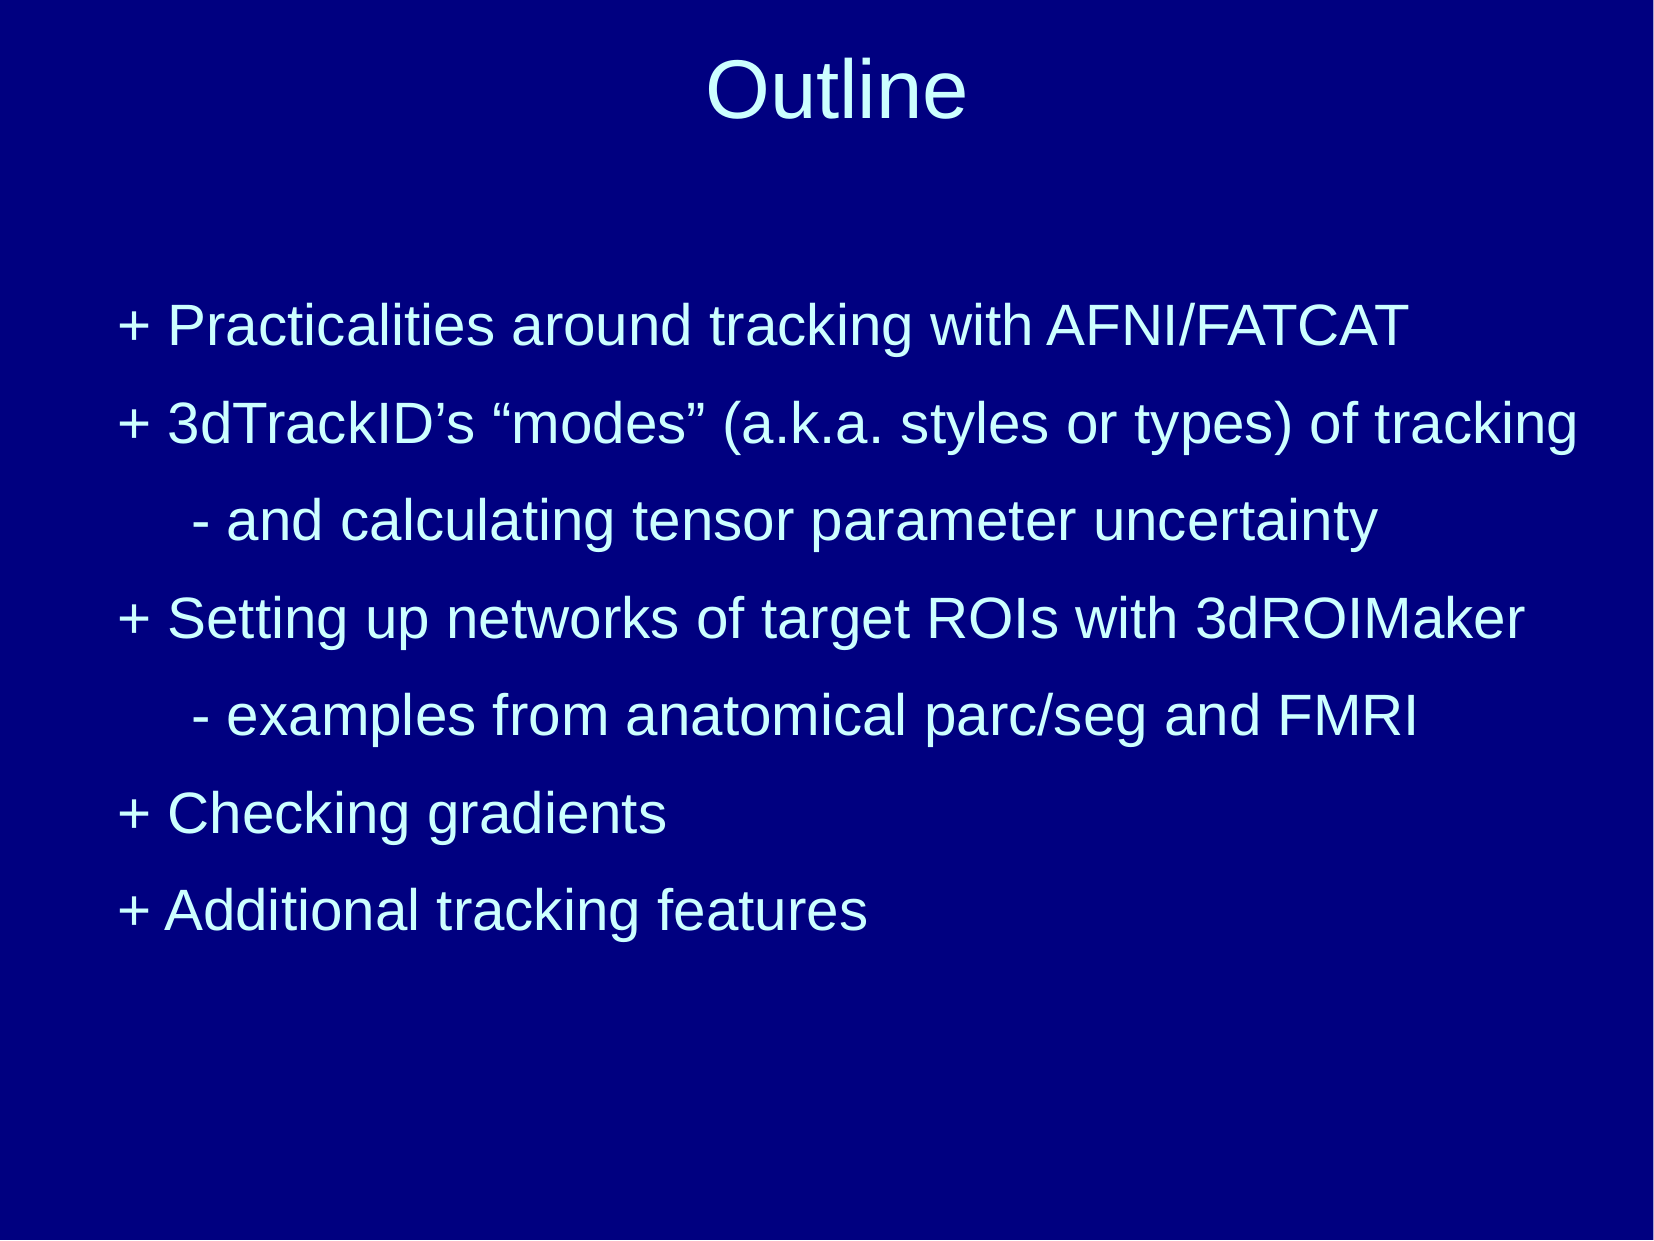

# Outline
+ Practicalities around tracking with AFNI/FATCAT
+ 3dTrackID’s “modes” (a.k.a. styles or types) of tracking
	- and calculating tensor parameter uncertainty
+ Setting up networks of target ROIs with 3dROIMaker
	- examples from anatomical parc/seg and FMRI
+ Checking gradients
+ Additional tracking features